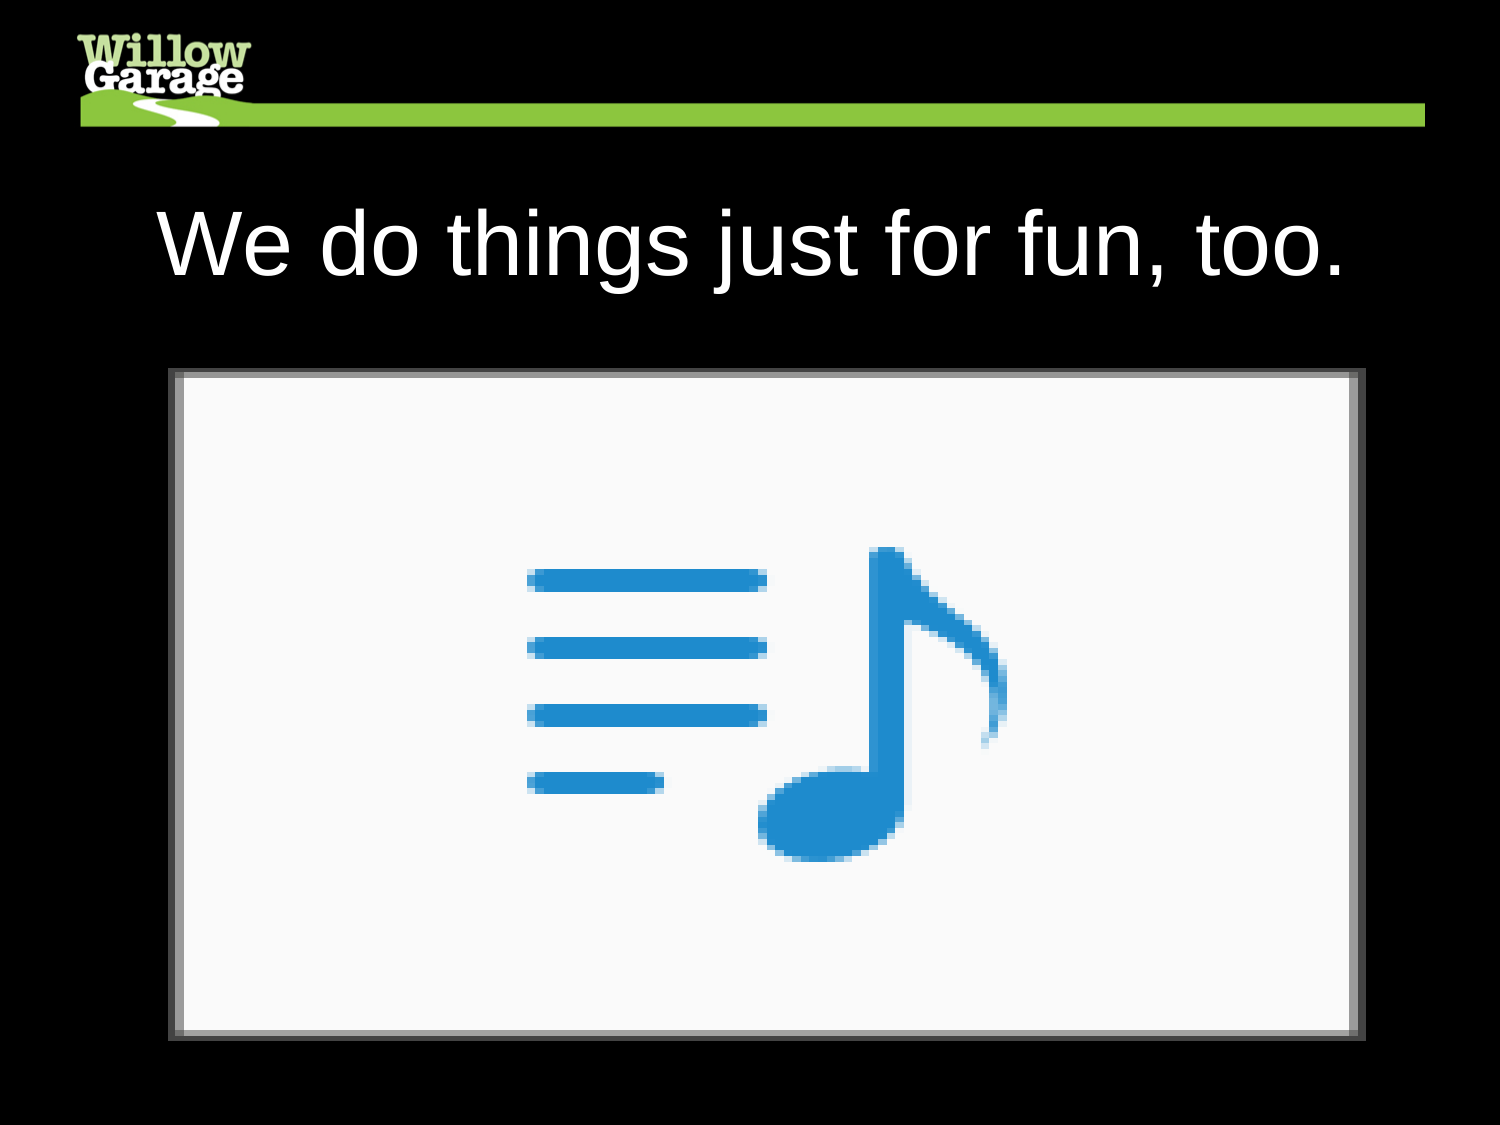

# We do things just for fun, too.